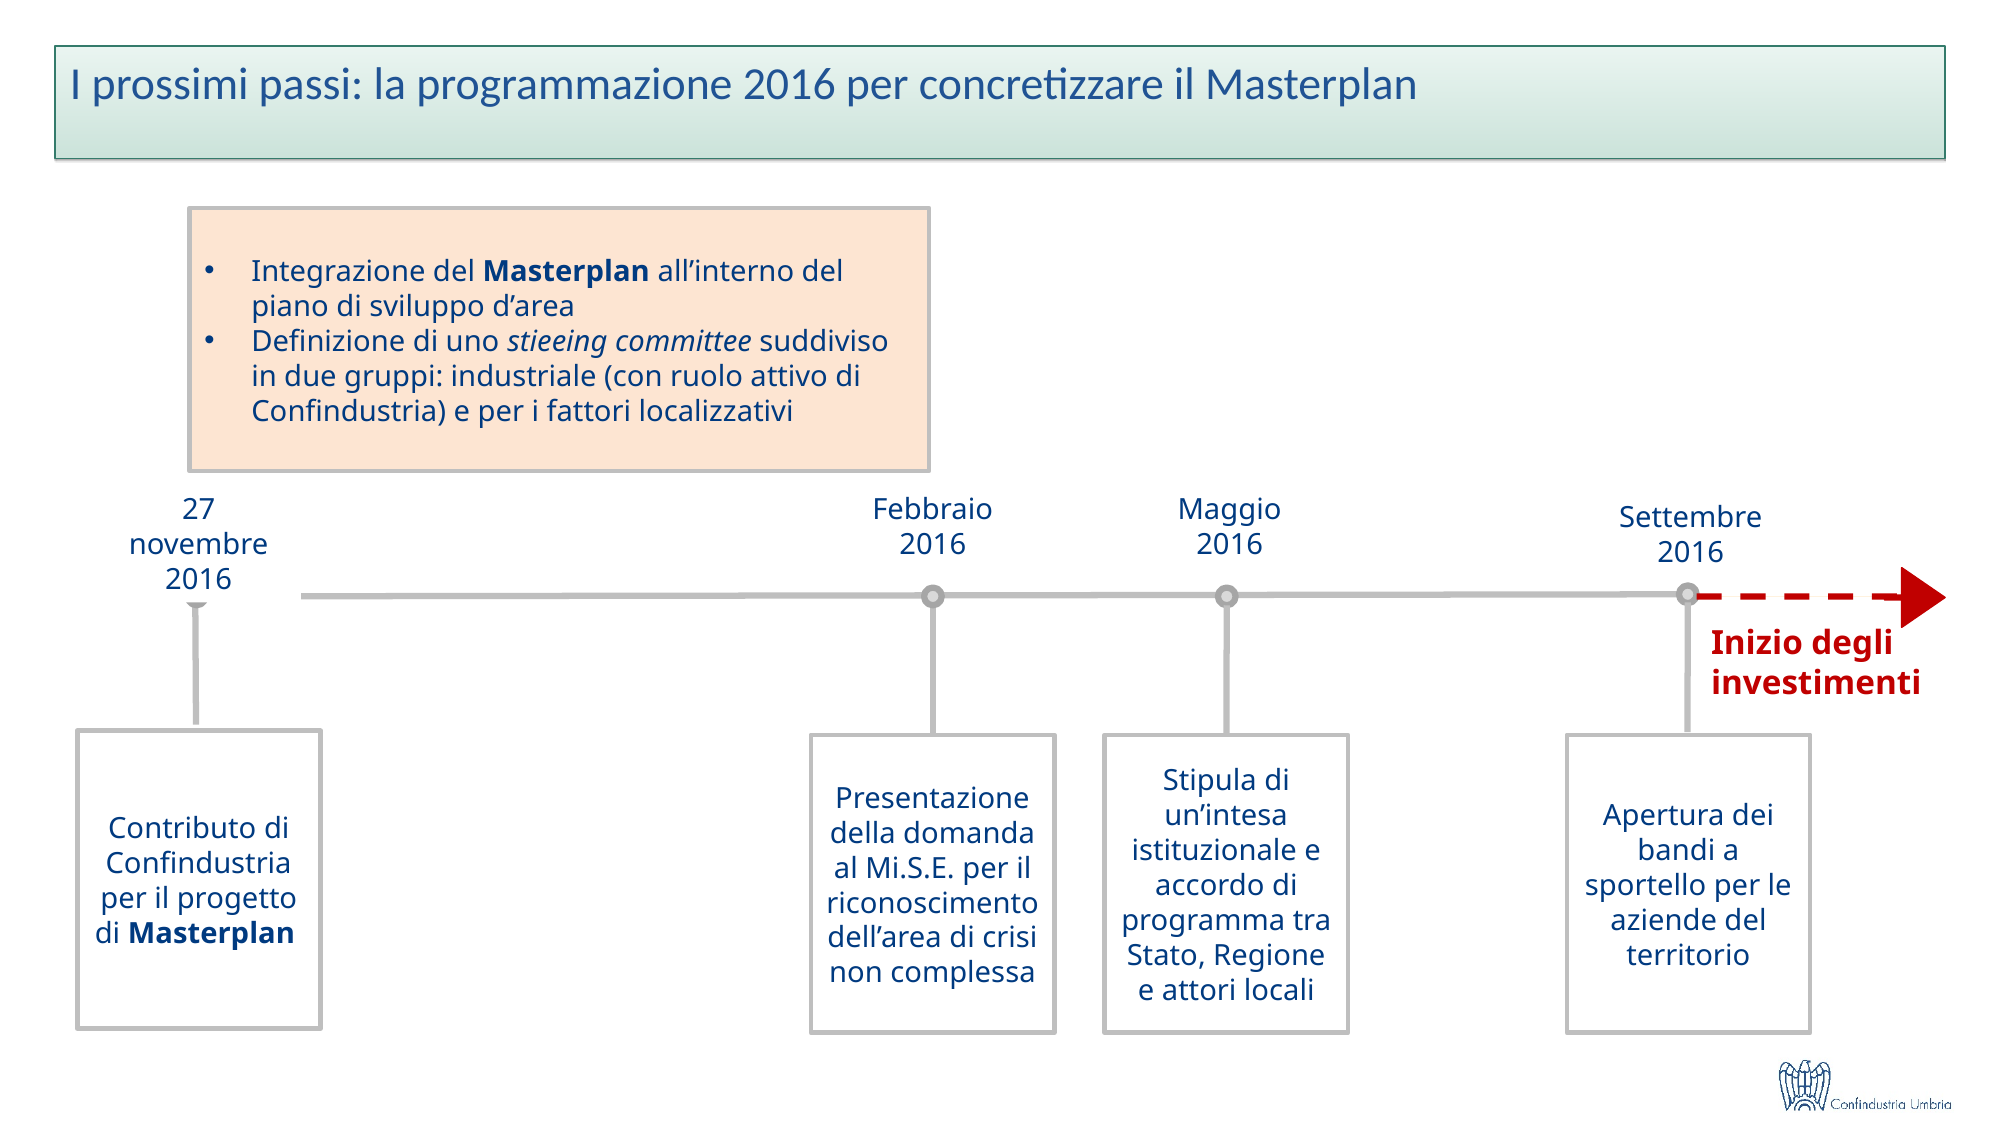

# I prossimi passi: la programmazione 2016 per concretizzare il Masterplan
Integrazione del Masterplan all’interno del piano di sviluppo d’area
Definizione di uno stieeing committee suddiviso in due gruppi: industriale (con ruolo attivo di Confindustria) e per i fattori localizzativi
27 novembre 2016
Febbraio 2016
Maggio 2016
Settembre
2016
Inizio degli investimenti
Contributo di Confindustria per il progetto di Masterplan
Presentazione della domanda al Mi.S.E. per il riconoscimento dell’area di crisi non complessa
Stipula di un’intesa istituzionale e accordo di programma tra Stato, Regione e attori locali
Apertura dei bandi a sportello per le aziende del territorio